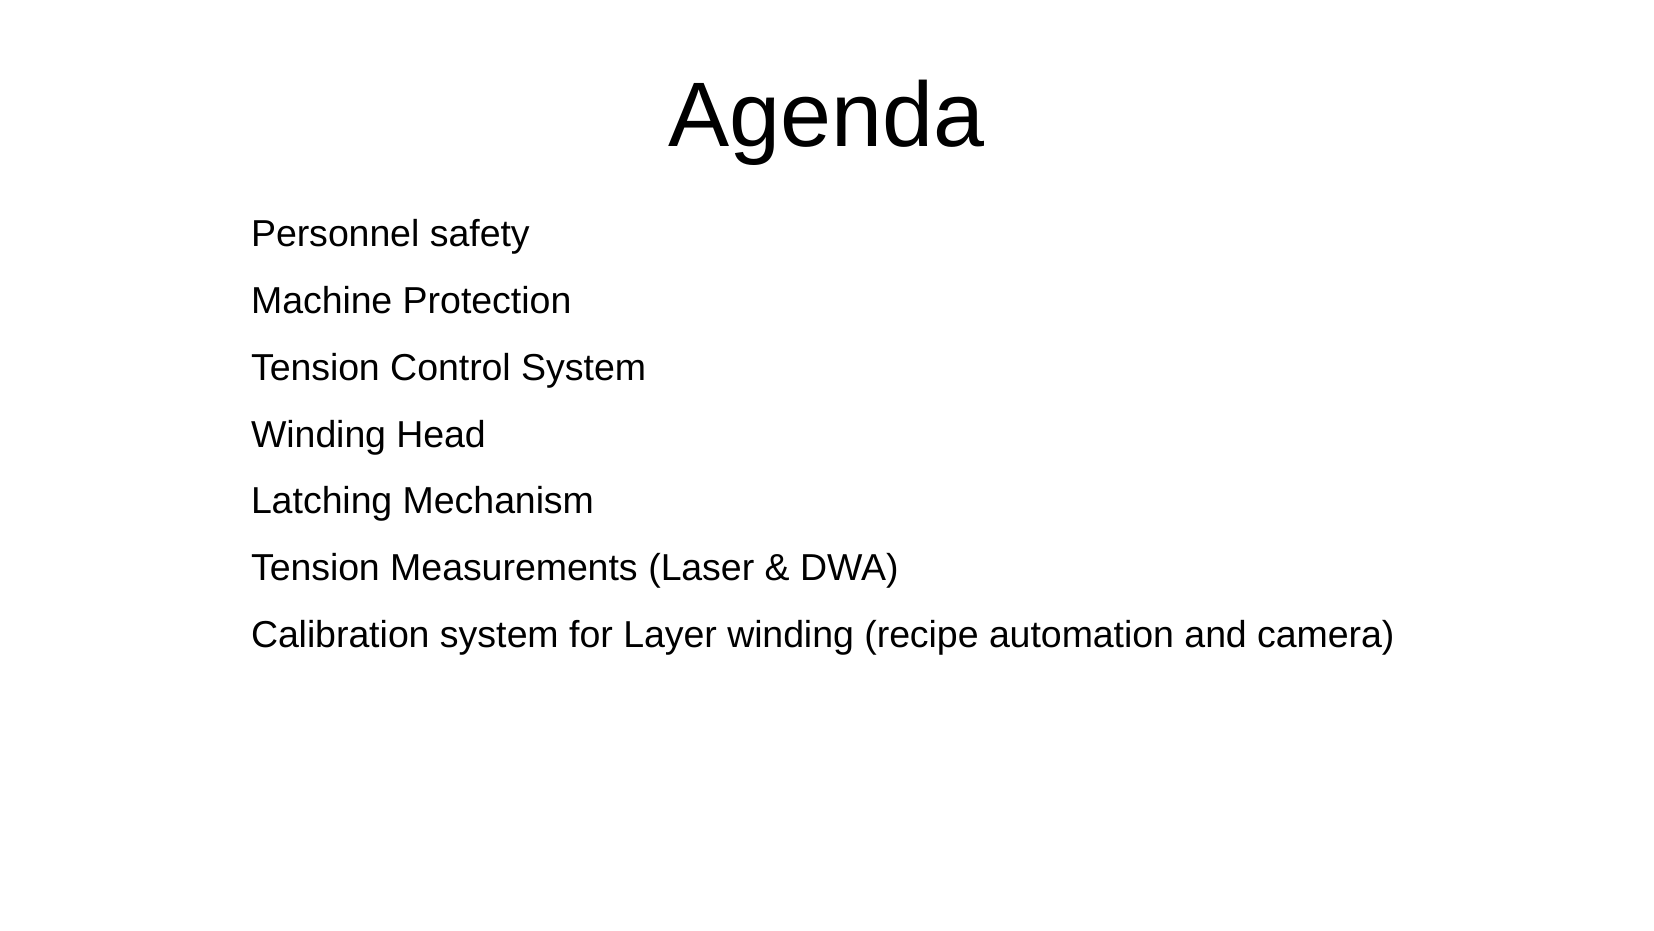

# Agenda
Personnel safety
Machine Protection
Tension Control System
Winding Head
Latching Mechanism
Tension Measurements (Laser & DWA)
Calibration system for Layer winding (recipe automation and camera)